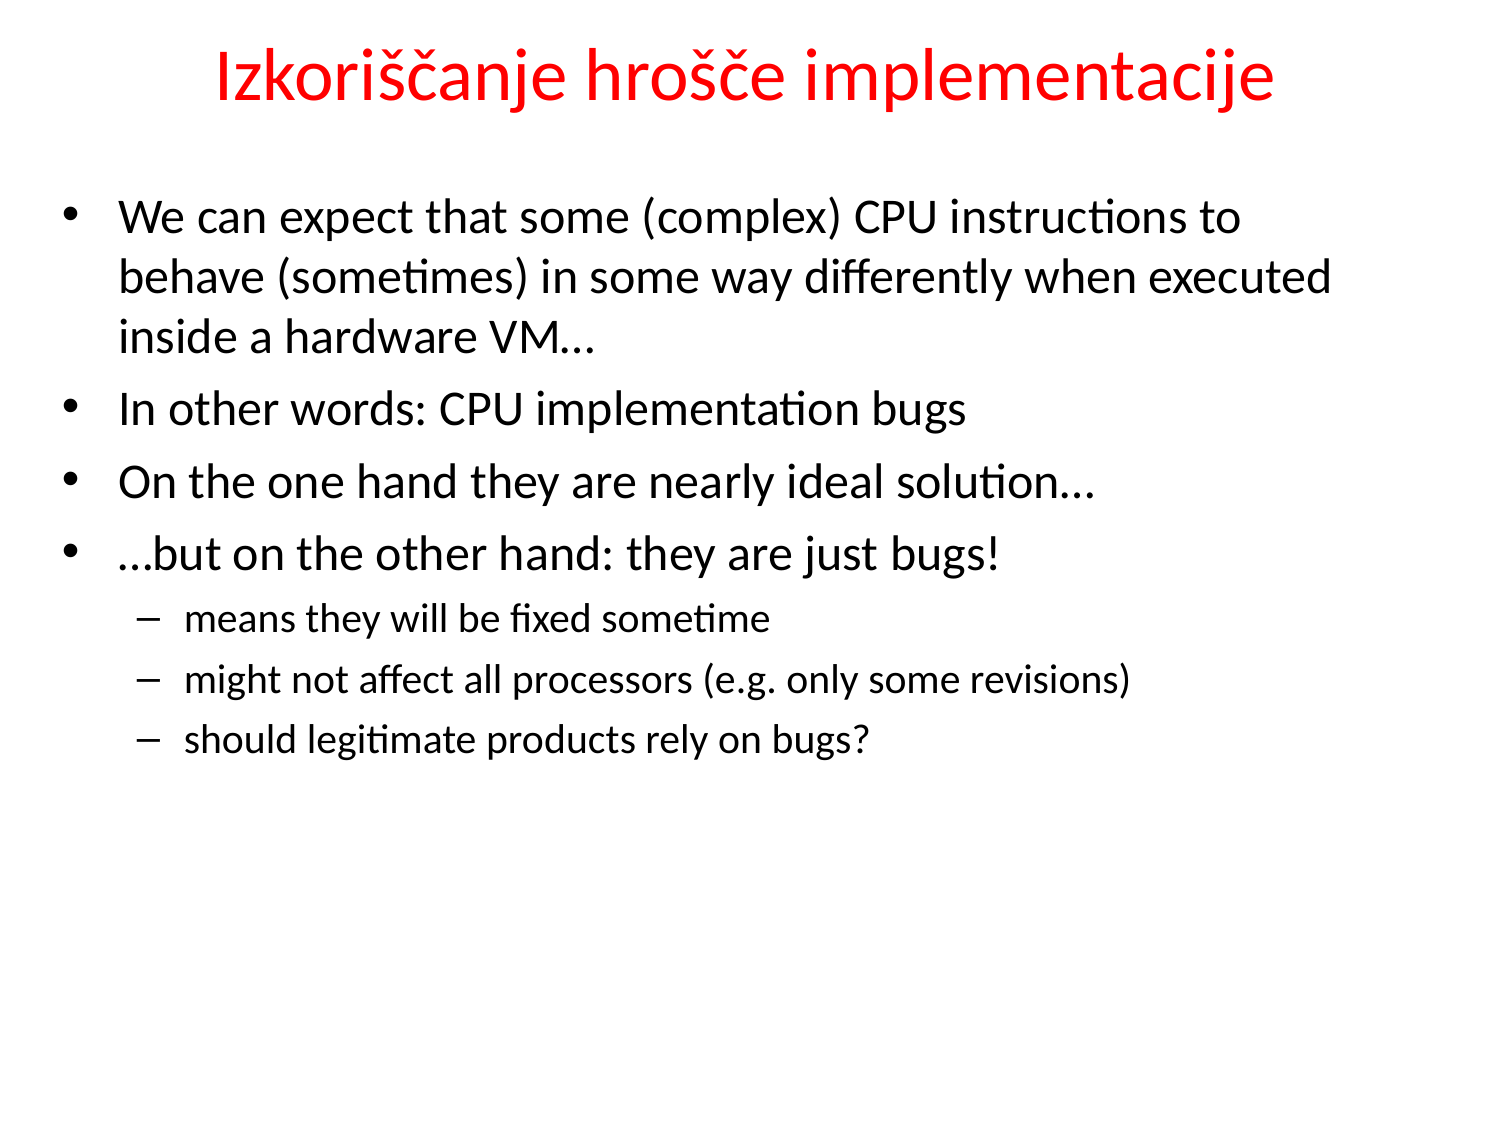

# Izkoriščanje hrošče implementacije
We can expect that some (complex) CPU instructions to behave (sometimes) in some way differently when executed inside a hardware VM…
In other words: CPU implementation bugs
On the one hand they are nearly ideal solution…
…but on the other hand: they are just bugs!
means they will be fixed sometime
might not affect all processors (e.g. only some revisions)
should legitimate products rely on bugs?